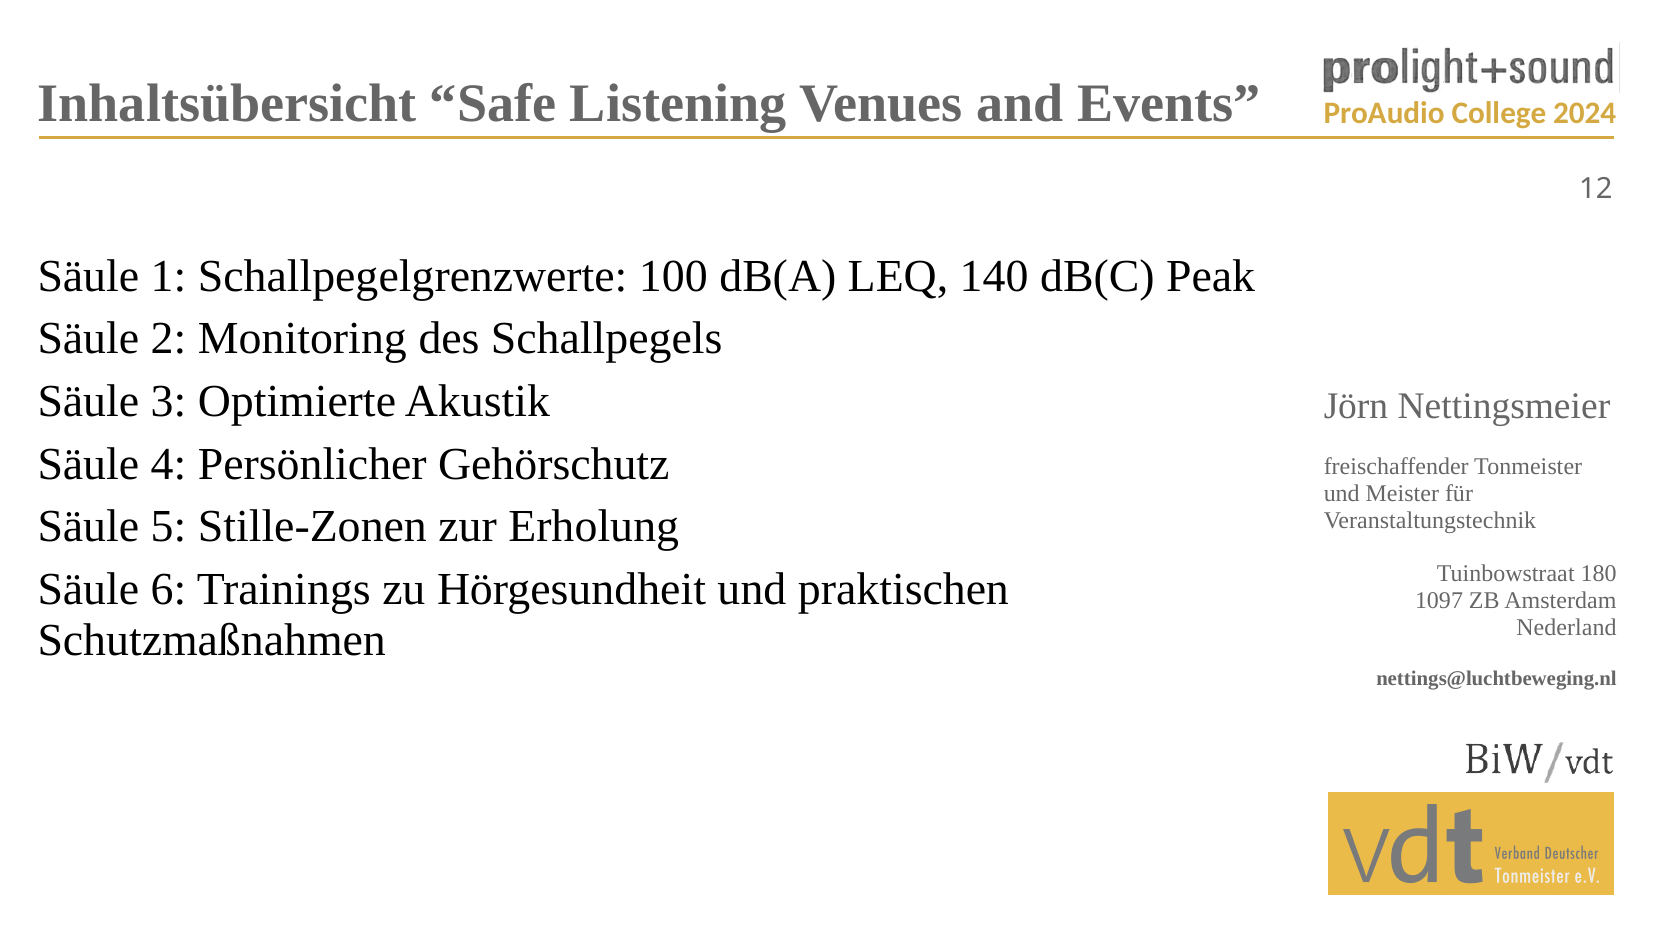

# Inhaltsübersicht “Safe Listening Venues and Events”
12
Säule 1: Schallpegelgrenzwerte: 100 dB(A) LEQ, 140 dB(C) Peak
Säule 2: Monitoring des Schallpegels
Säule 3: Optimierte Akustik
Säule 4: Persönlicher Gehörschutz
Säule 5: Stille-Zonen zur Erholung
Säule 6: Trainings zu Hörgesundheit und praktischen Schutzmaßnahmen